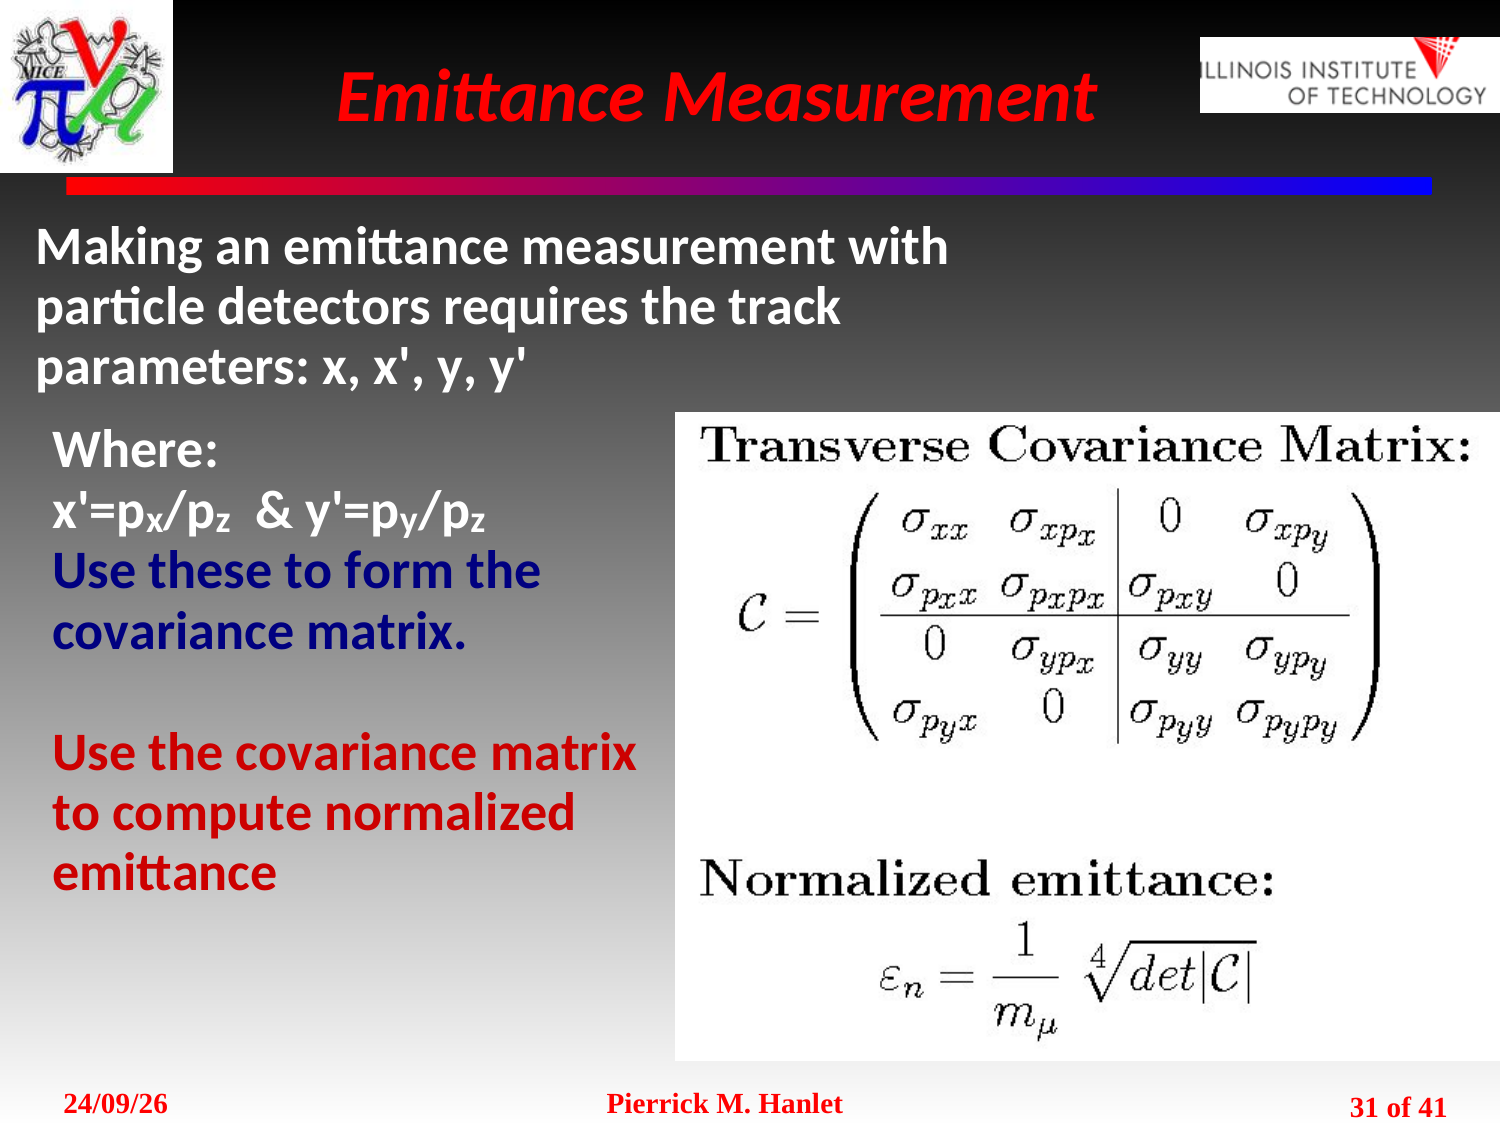

# Emittance Measurement
Making an emittance measurement with
particle detectors requires the track
parameters: x, x', y, y'
Where:
x'=px/pz & y'=py/pz
Use these to form the covariance matrix.
Use the covariance matrix to compute normalized emittance
31
Pierrick Hanlet